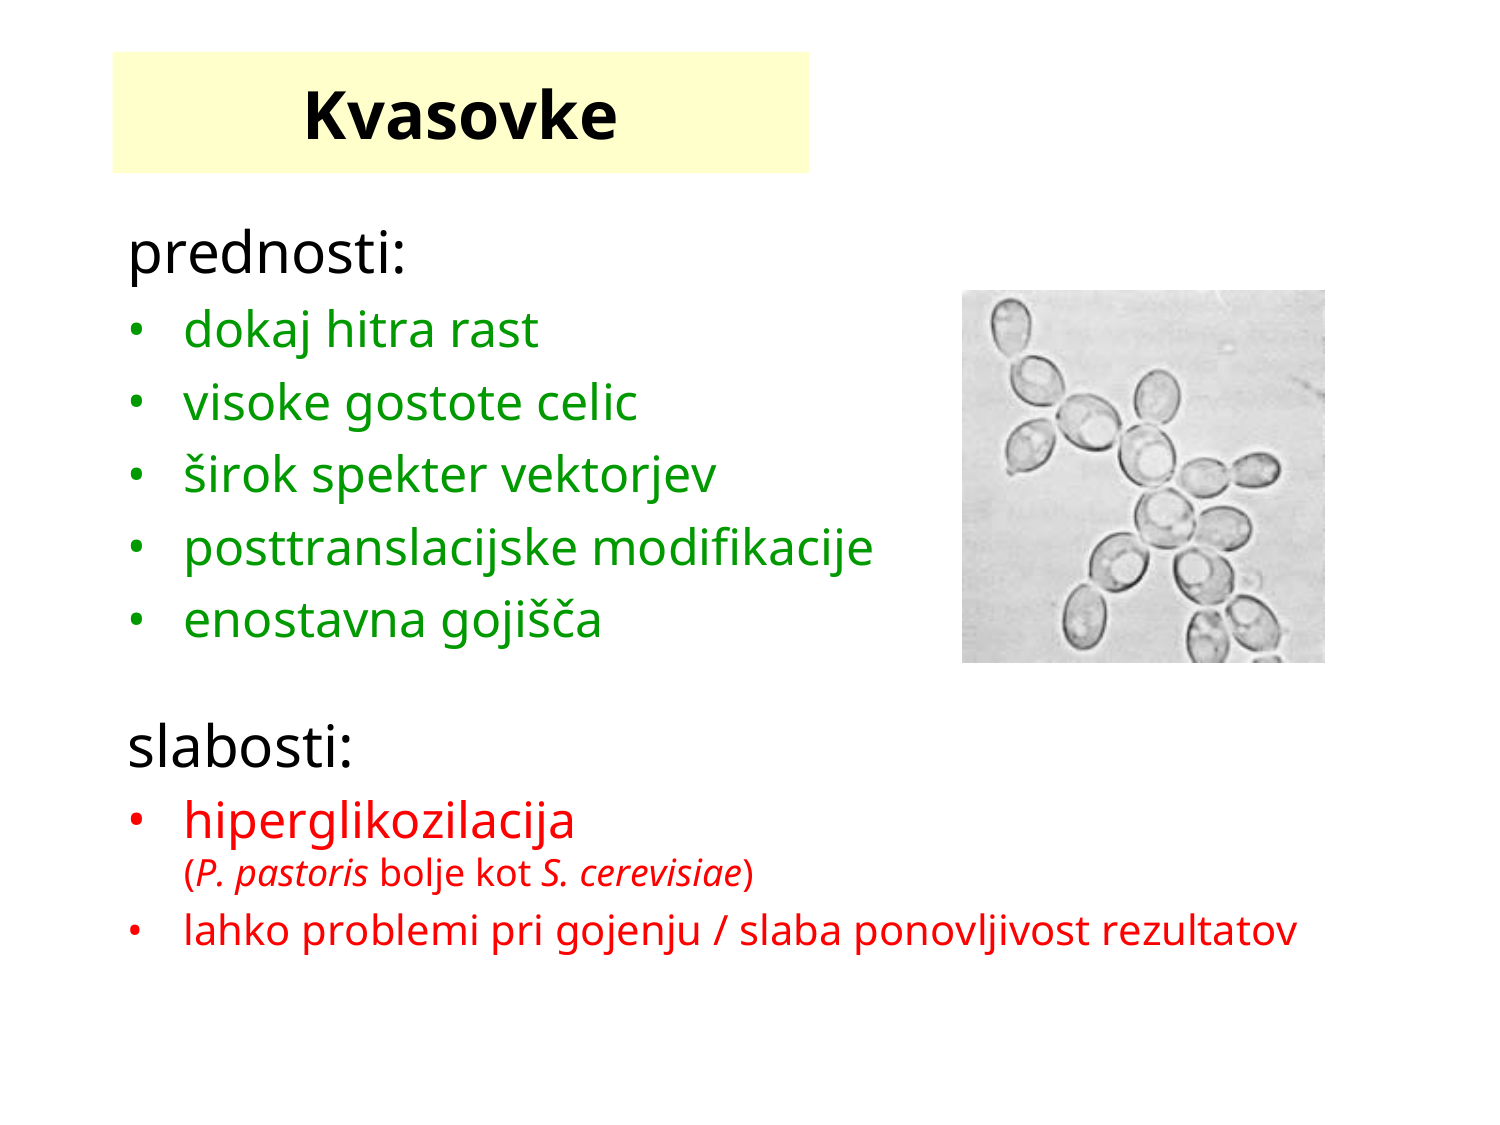

# Kvasovke
prednosti:
dokaj hitra rast
visoke gostote celic
širok spekter vektorjev
posttranslacijske modifikacije
enostavna gojišča
slabosti:
hiperglikozilacija
(P. pastoris bolje kot S. cerevisiae)
lahko problemi pri gojenju / slaba ponovljivost rezultatov